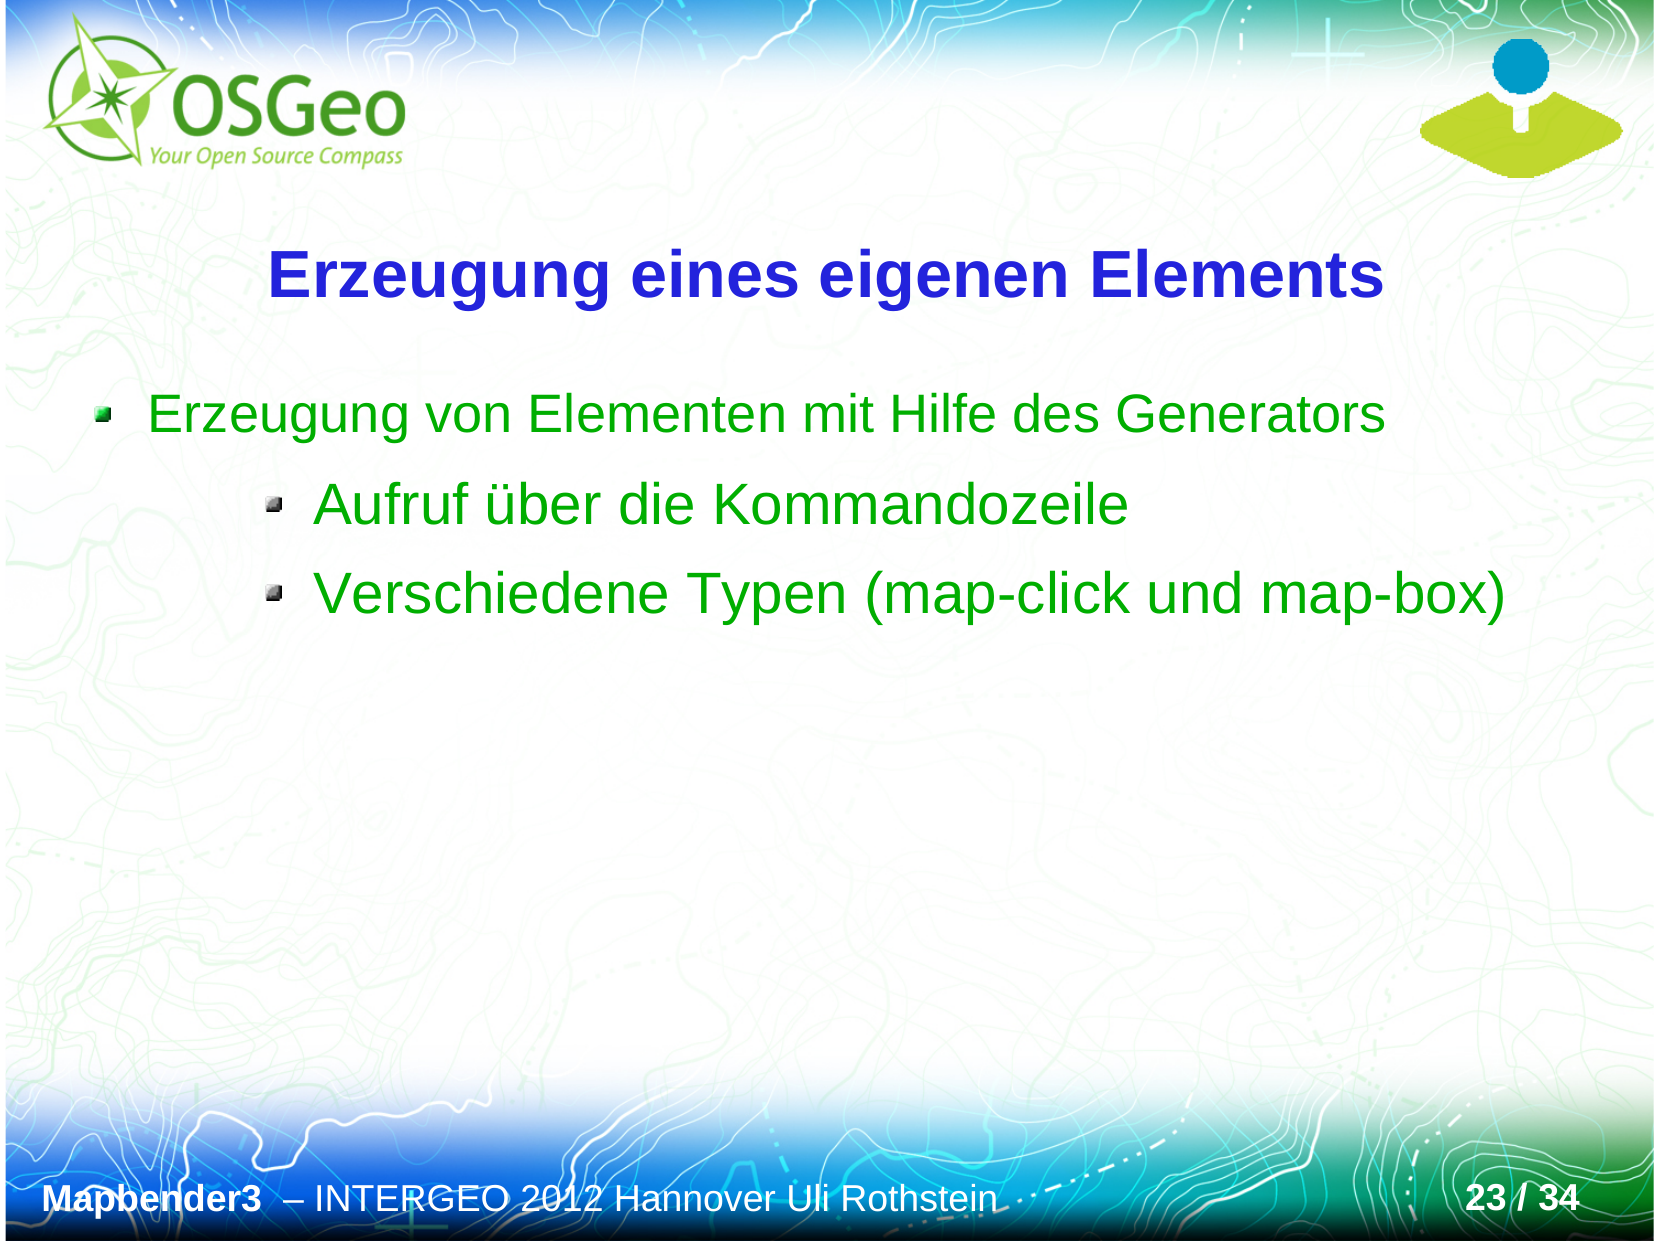

# Erzeugung eines eigenen Elements
Erzeugung von Elementen mit Hilfe des Generators
Aufruf über die Kommandozeile
Verschiedene Typen (map-click und map-box)